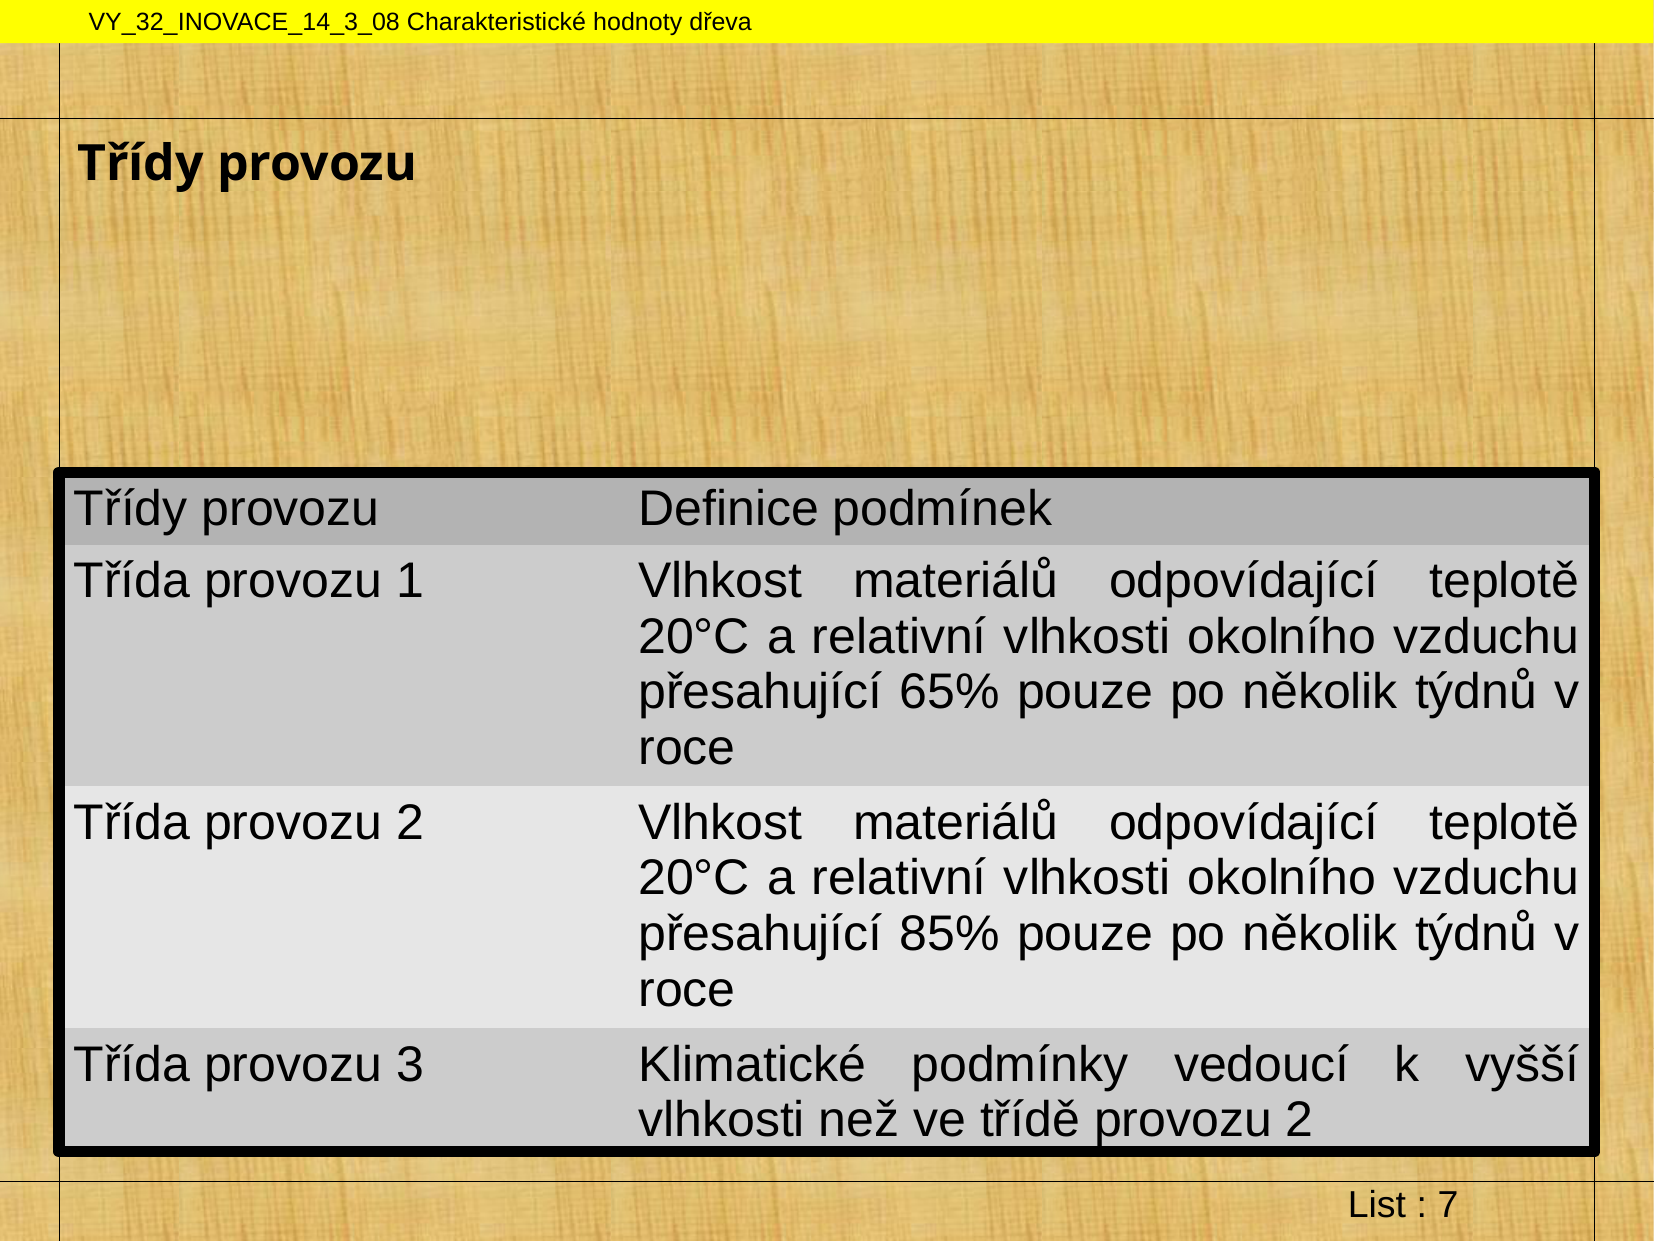

VY_32_INOVACE_14_3_08 Charakteristické hodnoty dřeva
Třídy provozu
| Třídy provozu | Definice podmínek |
| --- | --- |
| Třída provozu 1 | Vlhkost materiálů odpovídající teplotě 20°C a relativní vlhkosti okolního vzduchu přesahující 65% pouze po několik týdnů v roce |
| Třída provozu 2 | Vlhkost materiálů odpovídající teplotě 20°C a relativní vlhkosti okolního vzduchu přesahující 85% pouze po několik týdnů v roce |
| Třída provozu 3 | Klimatické podmínky vedoucí k vyšší vlhkosti než ve třídě provozu 2 |
List :